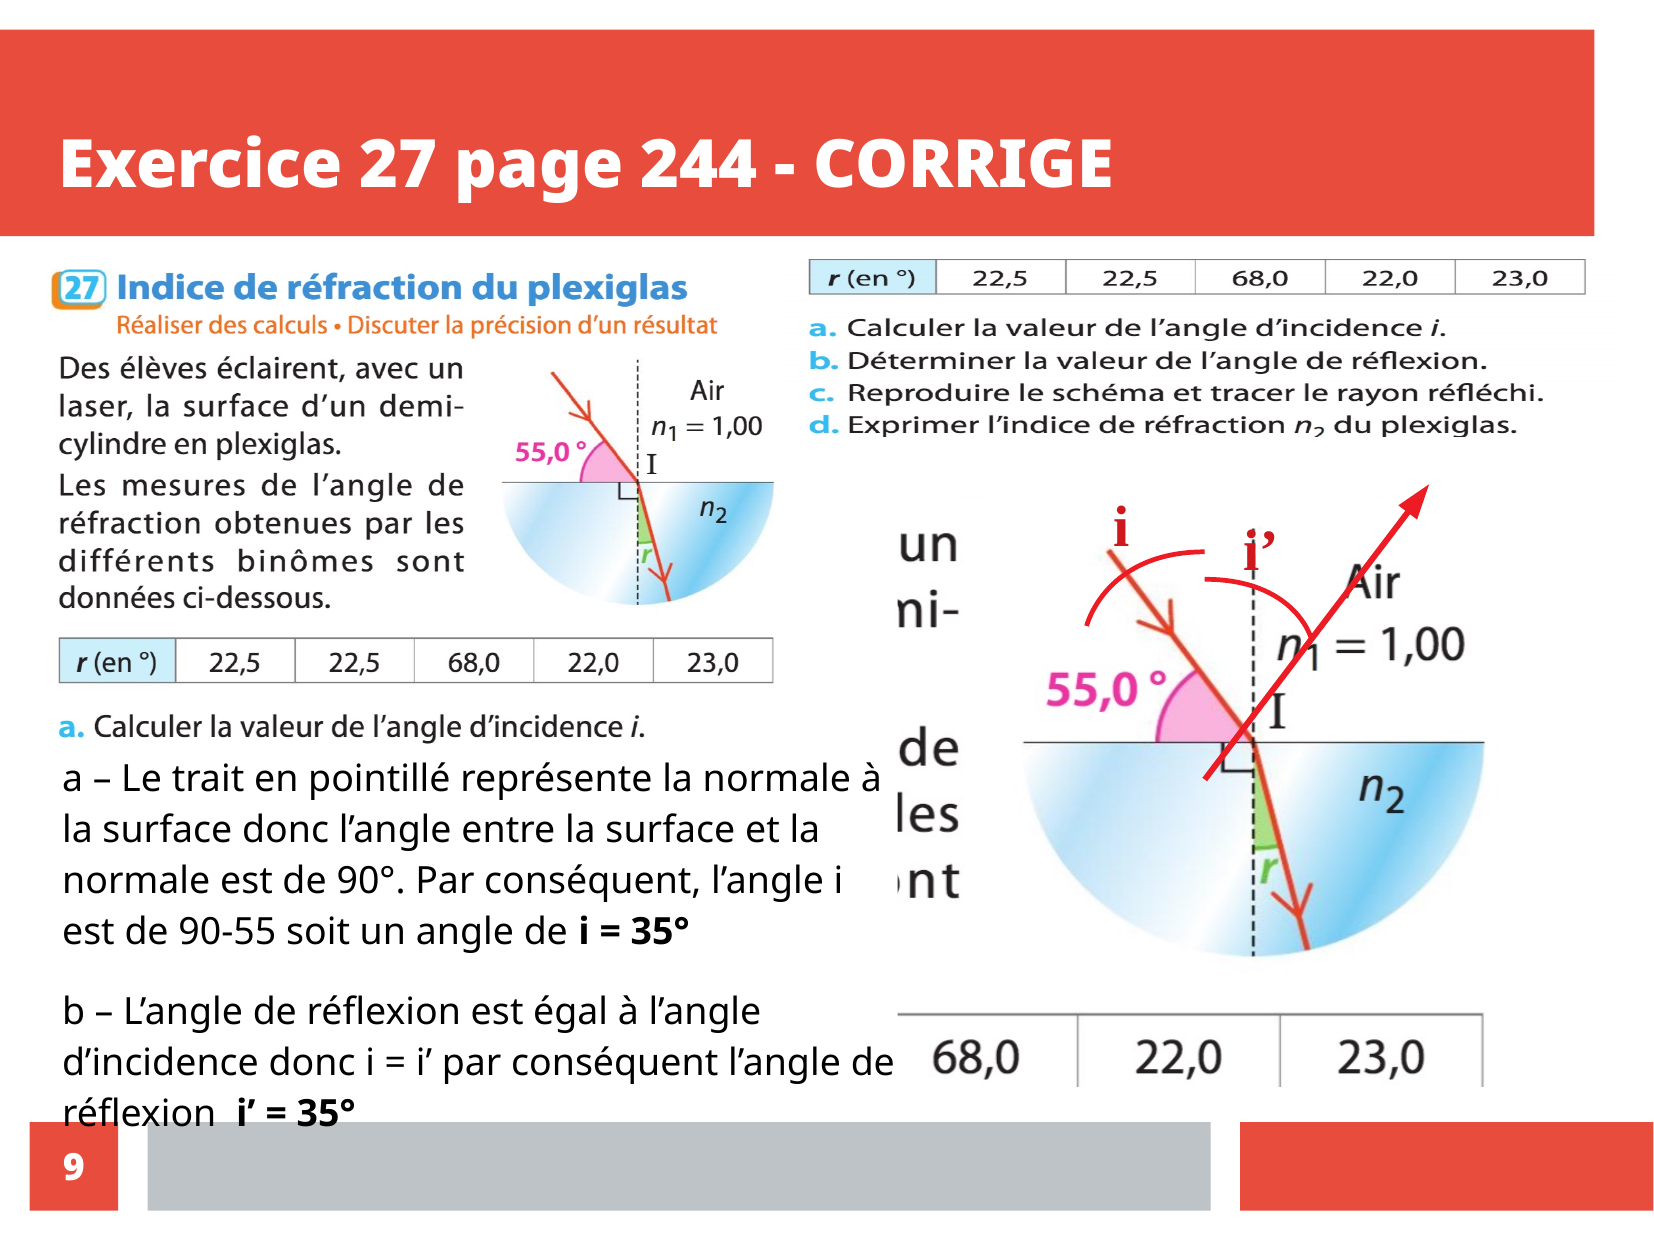

# Exercice 27 page 244 - CORRIGE
i
i’
a – Le trait en pointillé représente la normale à la surface donc l’angle entre la surface et la normale est de 90°. Par conséquent, l’angle i est de 90-55 soit un angle de i = 35°
b – L’angle de réflexion est égal à l’angle d’incidence donc i = i’ par conséquent l’angle de réflexion i’ = 35°
9